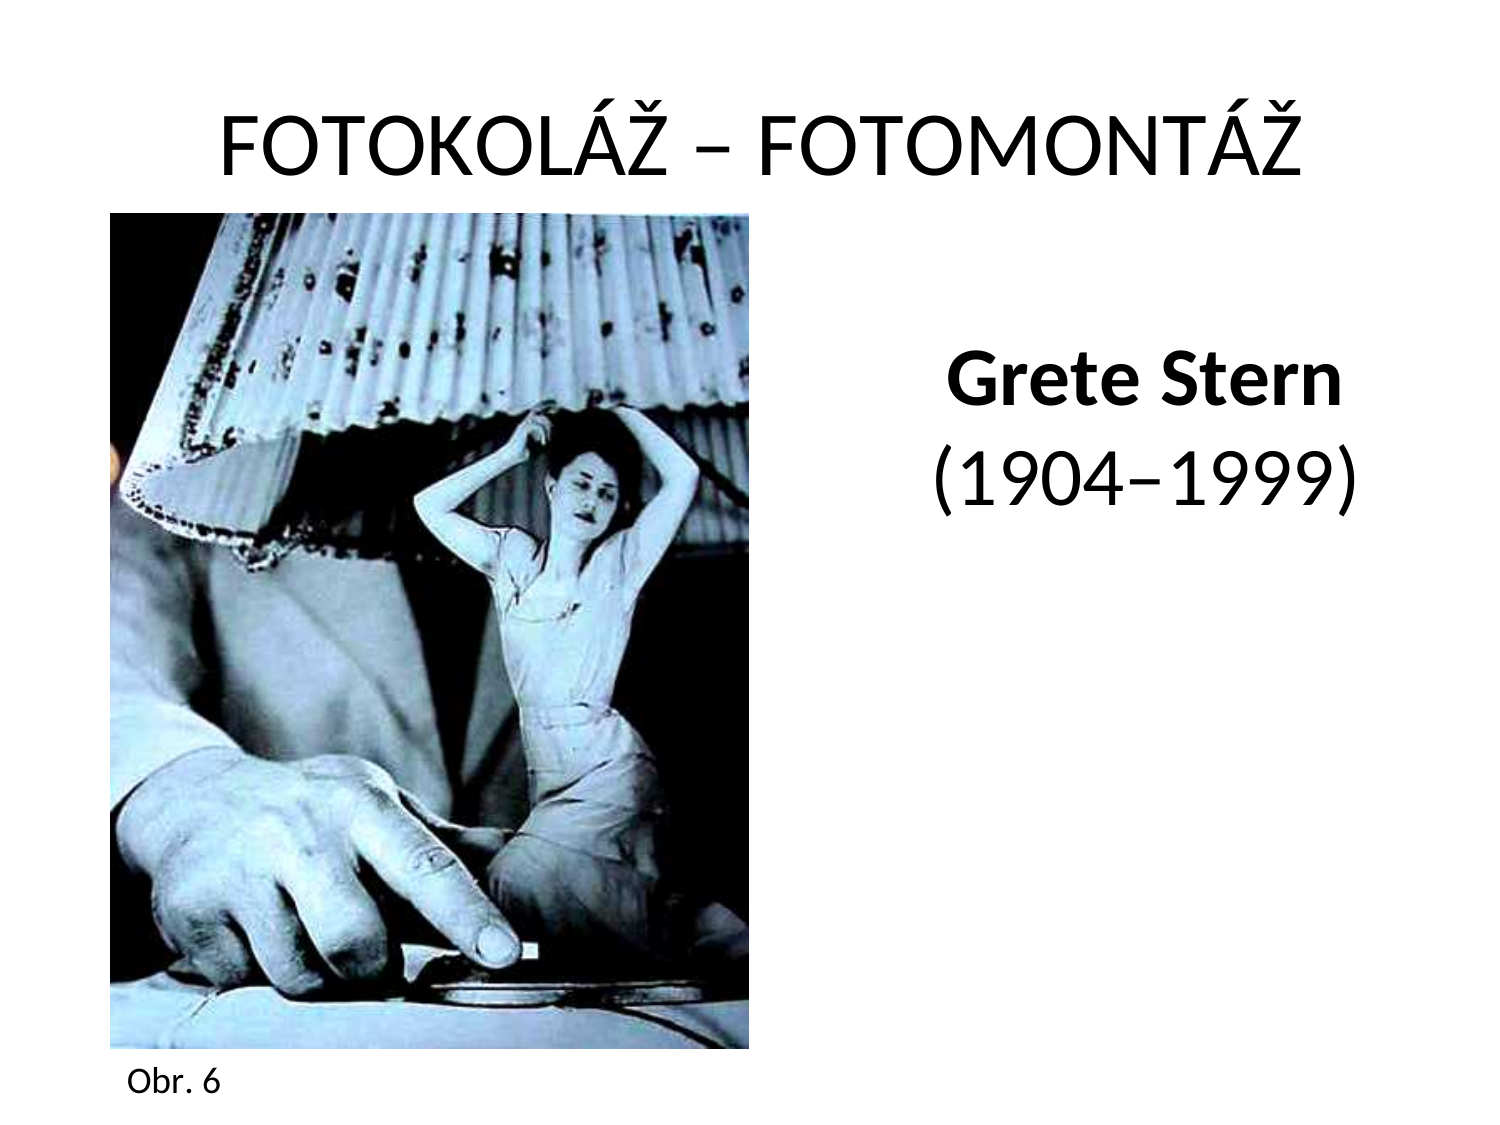

# FOTOKOLÁŽ – FOTOMONTÁŽ
Grete Stern (1904–1999)
Obr. 6